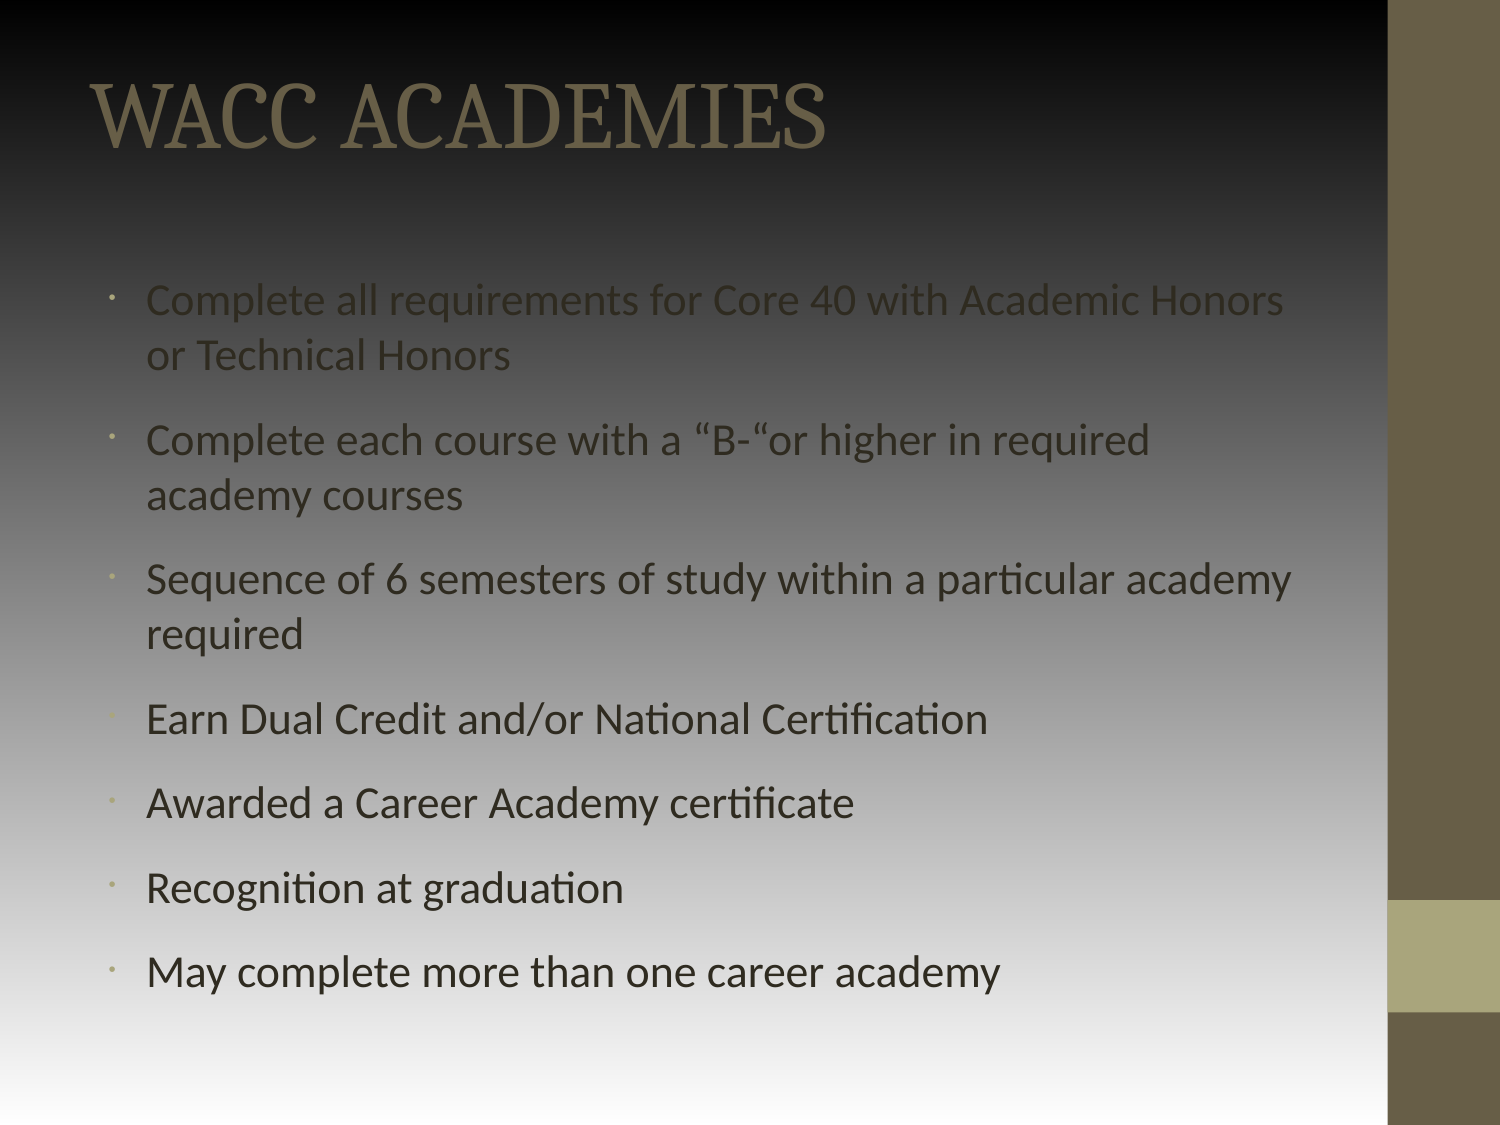

# WACC ACADEMIES
Complete all requirements for Core 40 with Academic Honors or Technical Honors
Complete each course with a “B-“or higher in required academy courses
Sequence of 6 semesters of study within a particular academy required
Earn Dual Credit and/or National Certification
Awarded a Career Academy certificate
Recognition at graduation
May complete more than one career academy